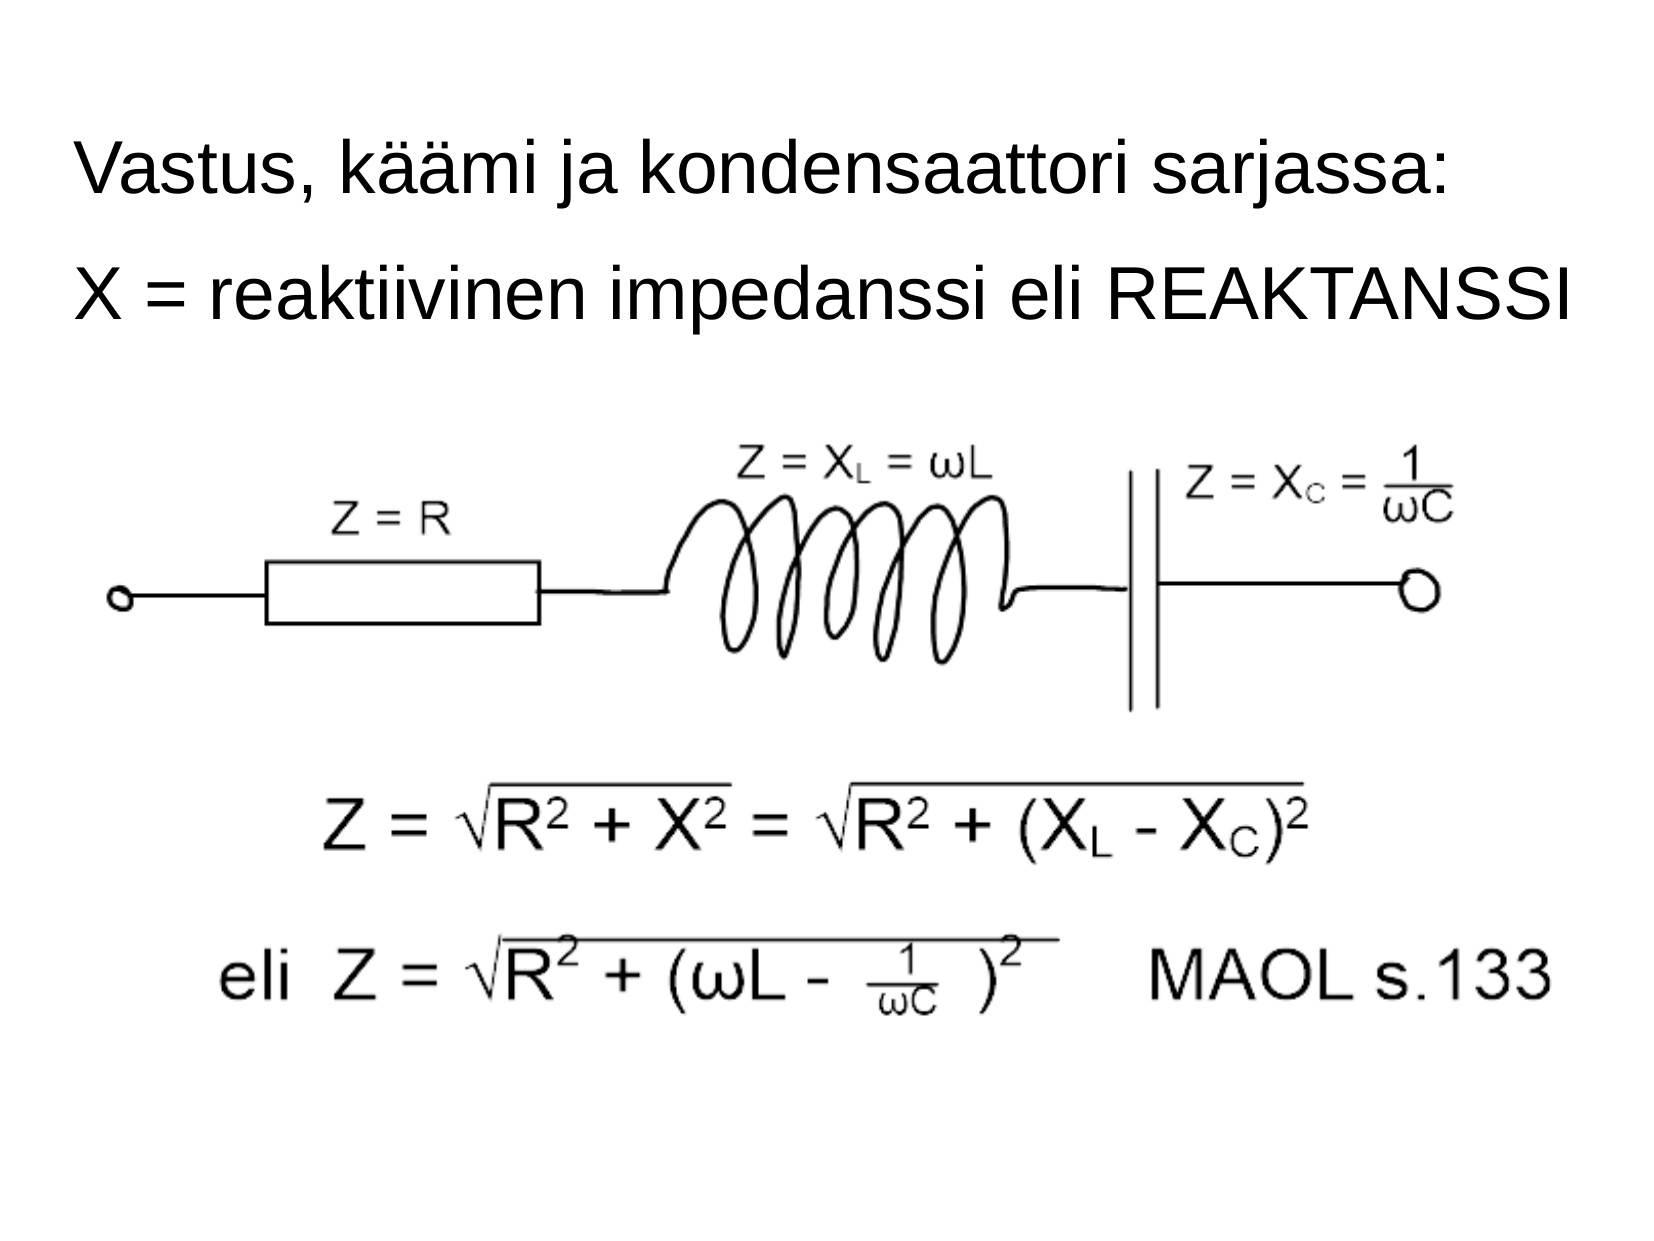

Vastus, käämi ja kondensaattori sarjassa:
X = reaktiivinen impedanssi eli REAKTANSSI